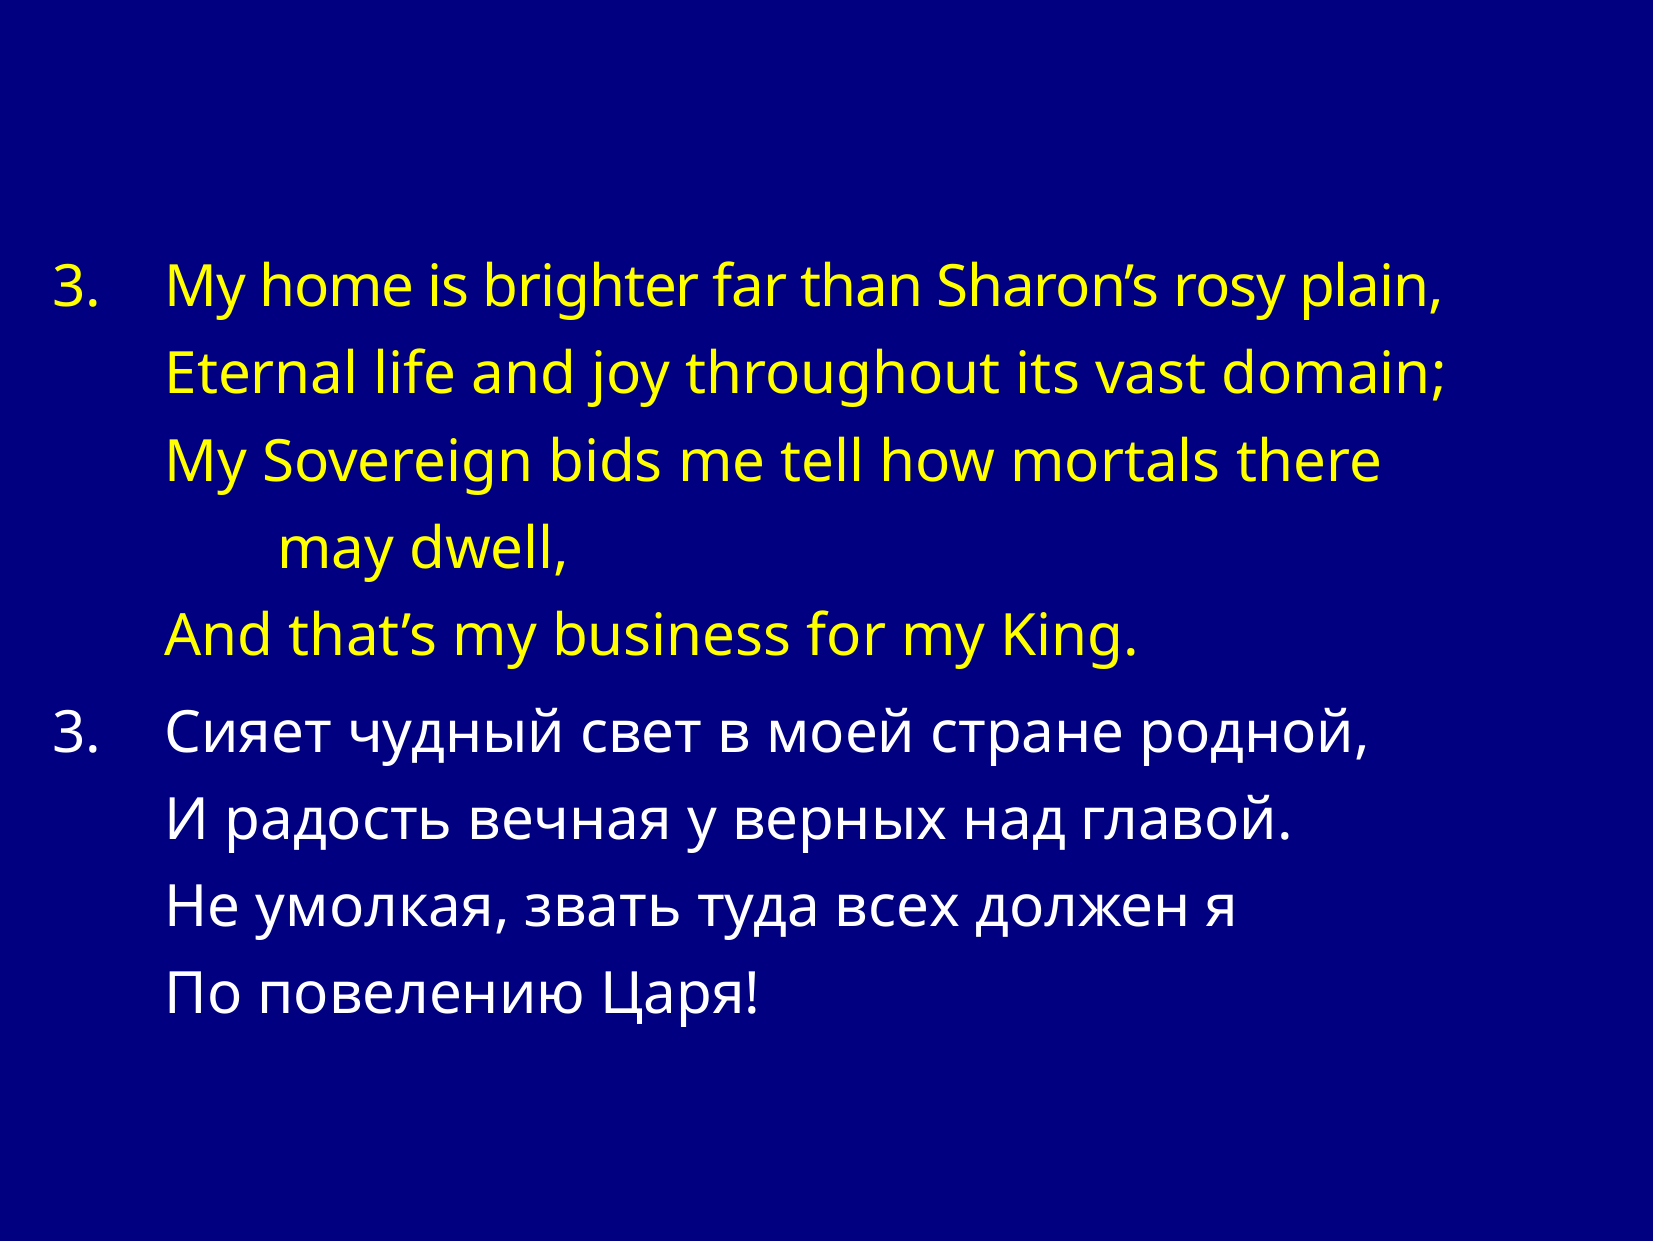

3.	My home is brighter far than Sharon’s rosy plain,
	Eternal life and joy throughout its vast domain;
	My Sovereign bids me tell how mortals there
		may dwell,
	And that’s my business for my King.
3.	Сияет чудный свет в моей стране родной,
	И радость вечная у верных над главой.
	Не умолкая, звать туда всех должен я
	По повелению Царя!